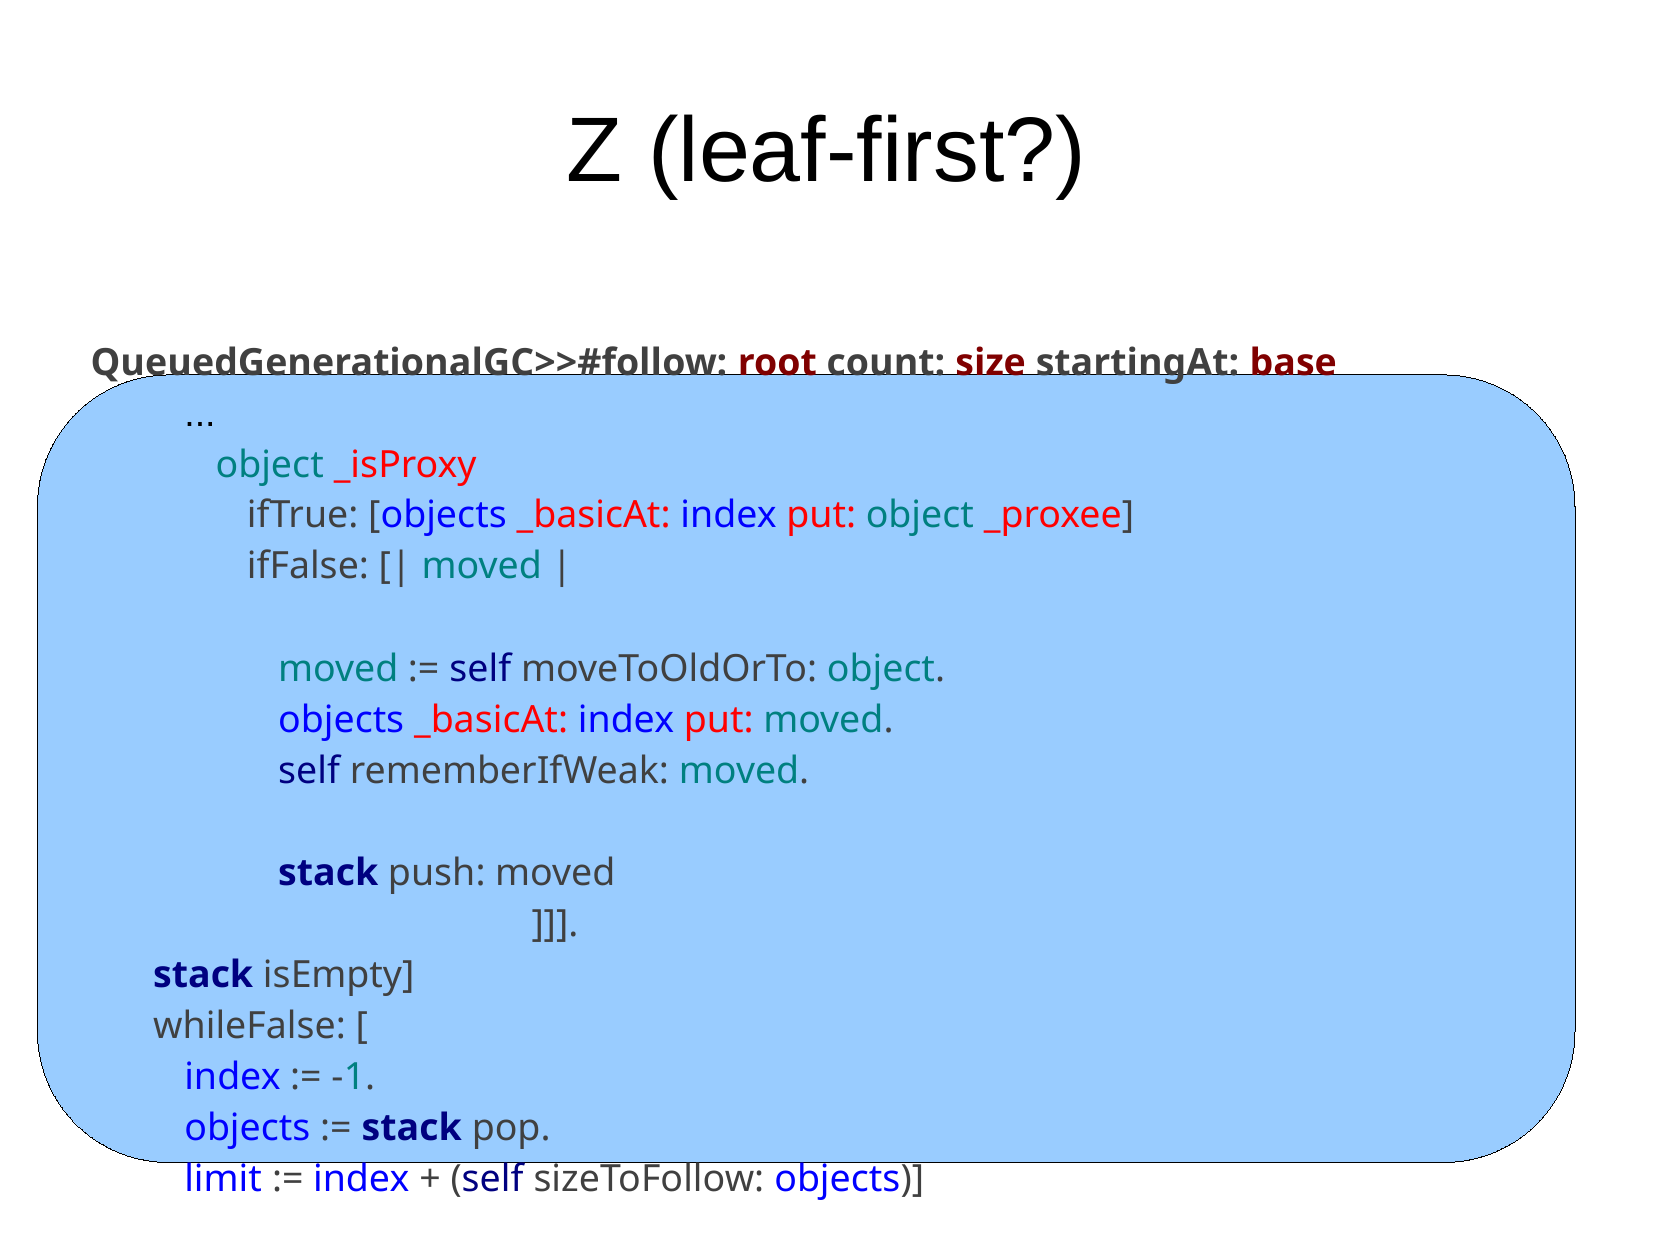

Z (leaf-first?)
QueuedGenerationalGC>>#follow: root count: size startingAt: base
			...
				object _isProxy
					ifTrue: [objects _basicAt: index put: object _proxee]
					ifFalse: [| moved |
						moved := self moveToOldOrTo: object.
						objects _basicAt: index put: moved.
						self rememberIfWeak: moved.
						stack push: moved
						 ]]].
		stack isEmpty]
		whileFalse: [
			index := -1.
			objects := stack pop.
			limit := index + (self sizeToFollow: objects)]